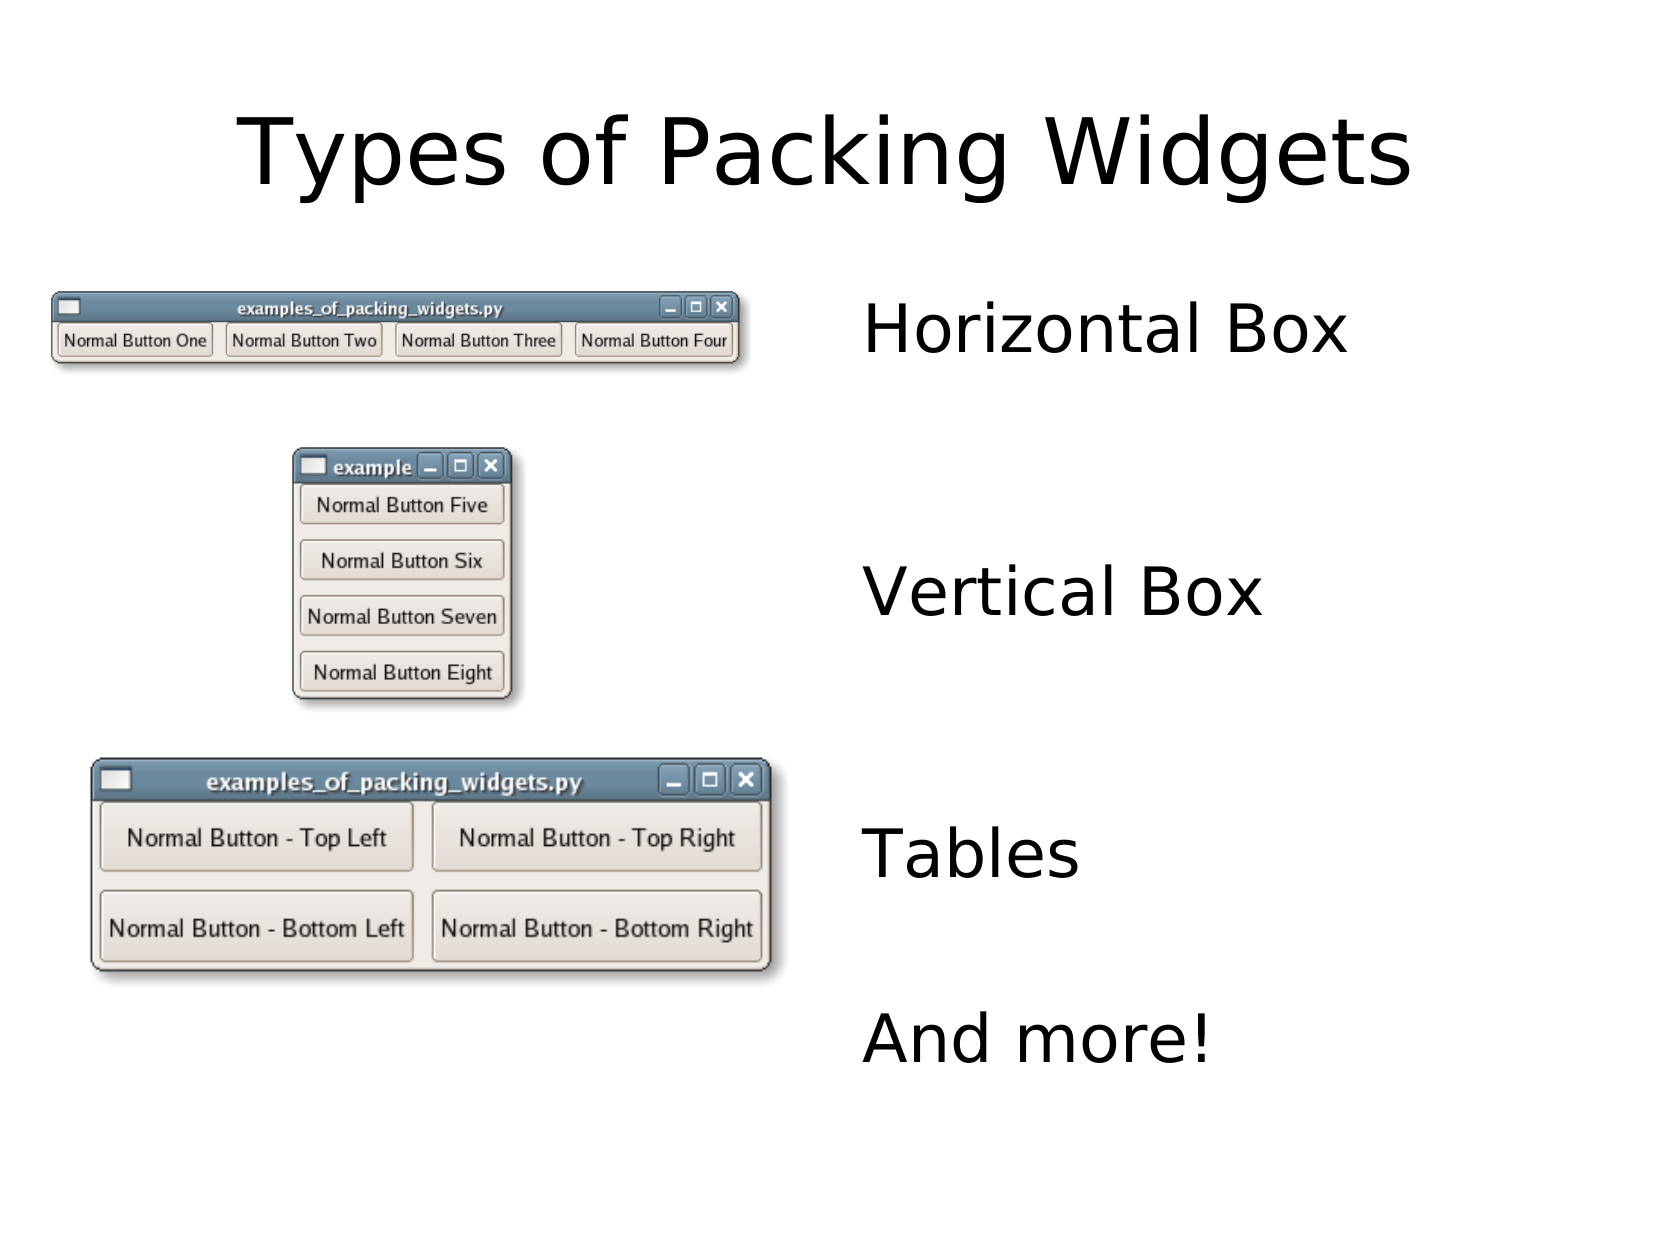

# Types of Packing Widgets
Horizontal Box
Vertical Box
Tables
And more!